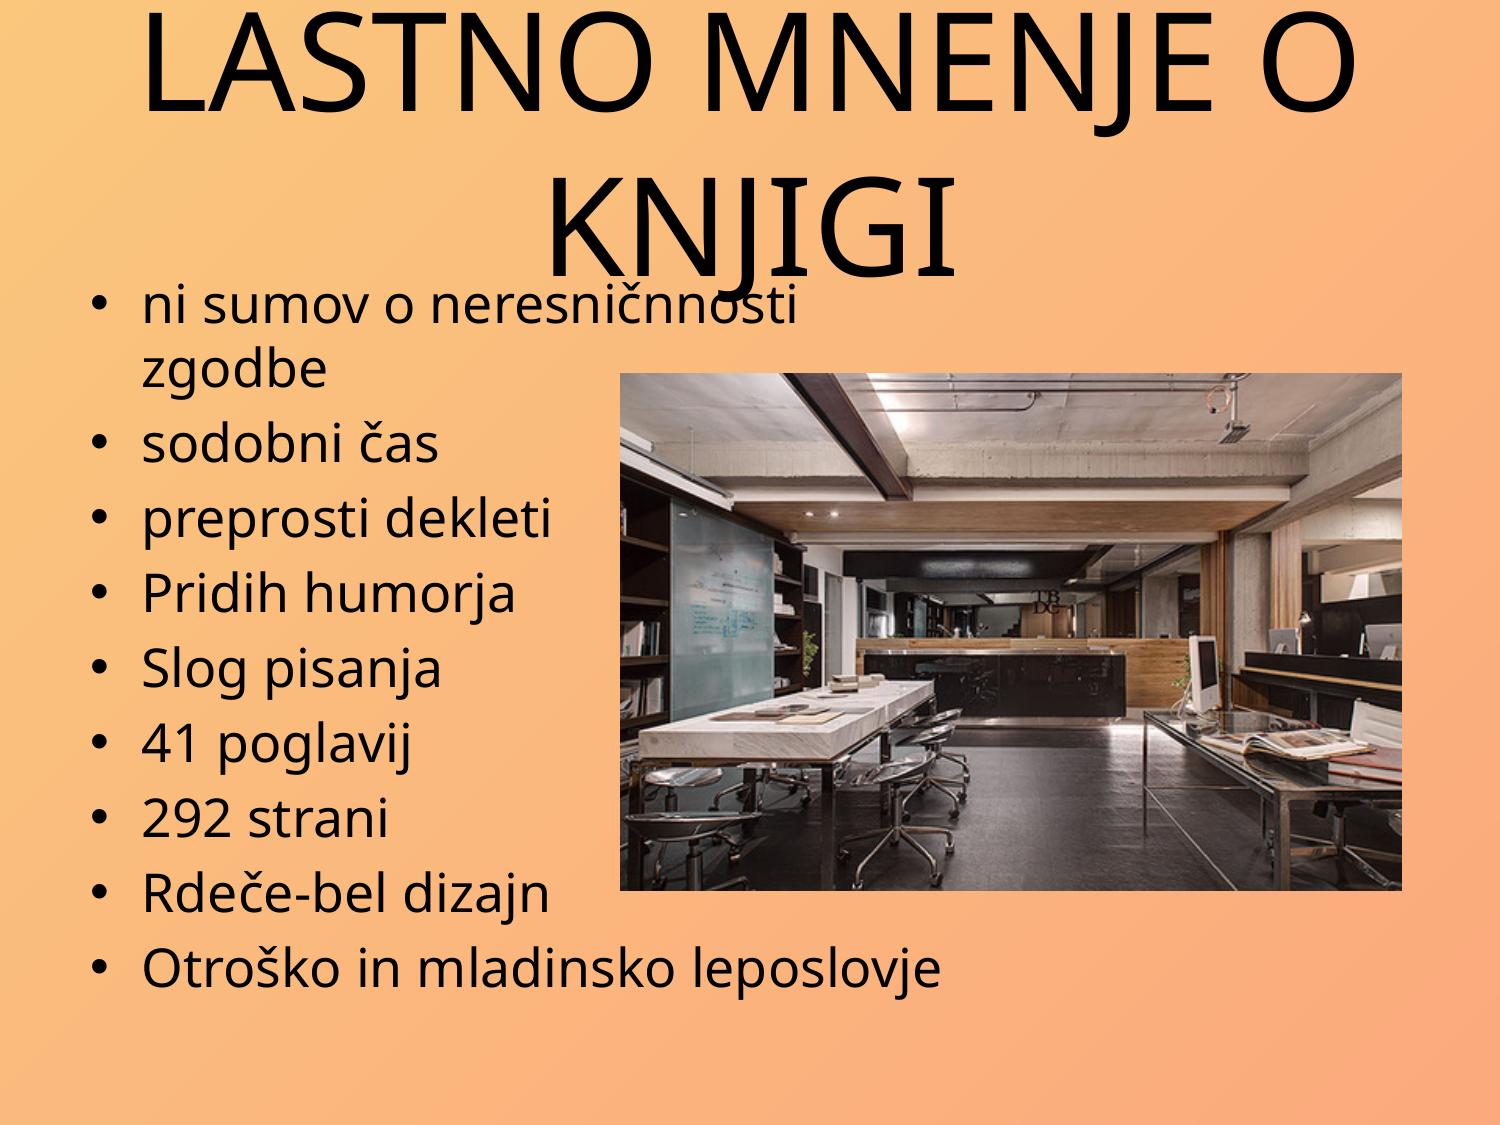

# LASTNO MNENJE O KNJIGI
ni sumov o neresničnnosti zgodbe
sodobni čas
preprosti dekleti
Pridih humorja
Slog pisanja
41 poglavij
292 strani
Rdeče-bel dizajn
Otroško in mladinsko leposlovje